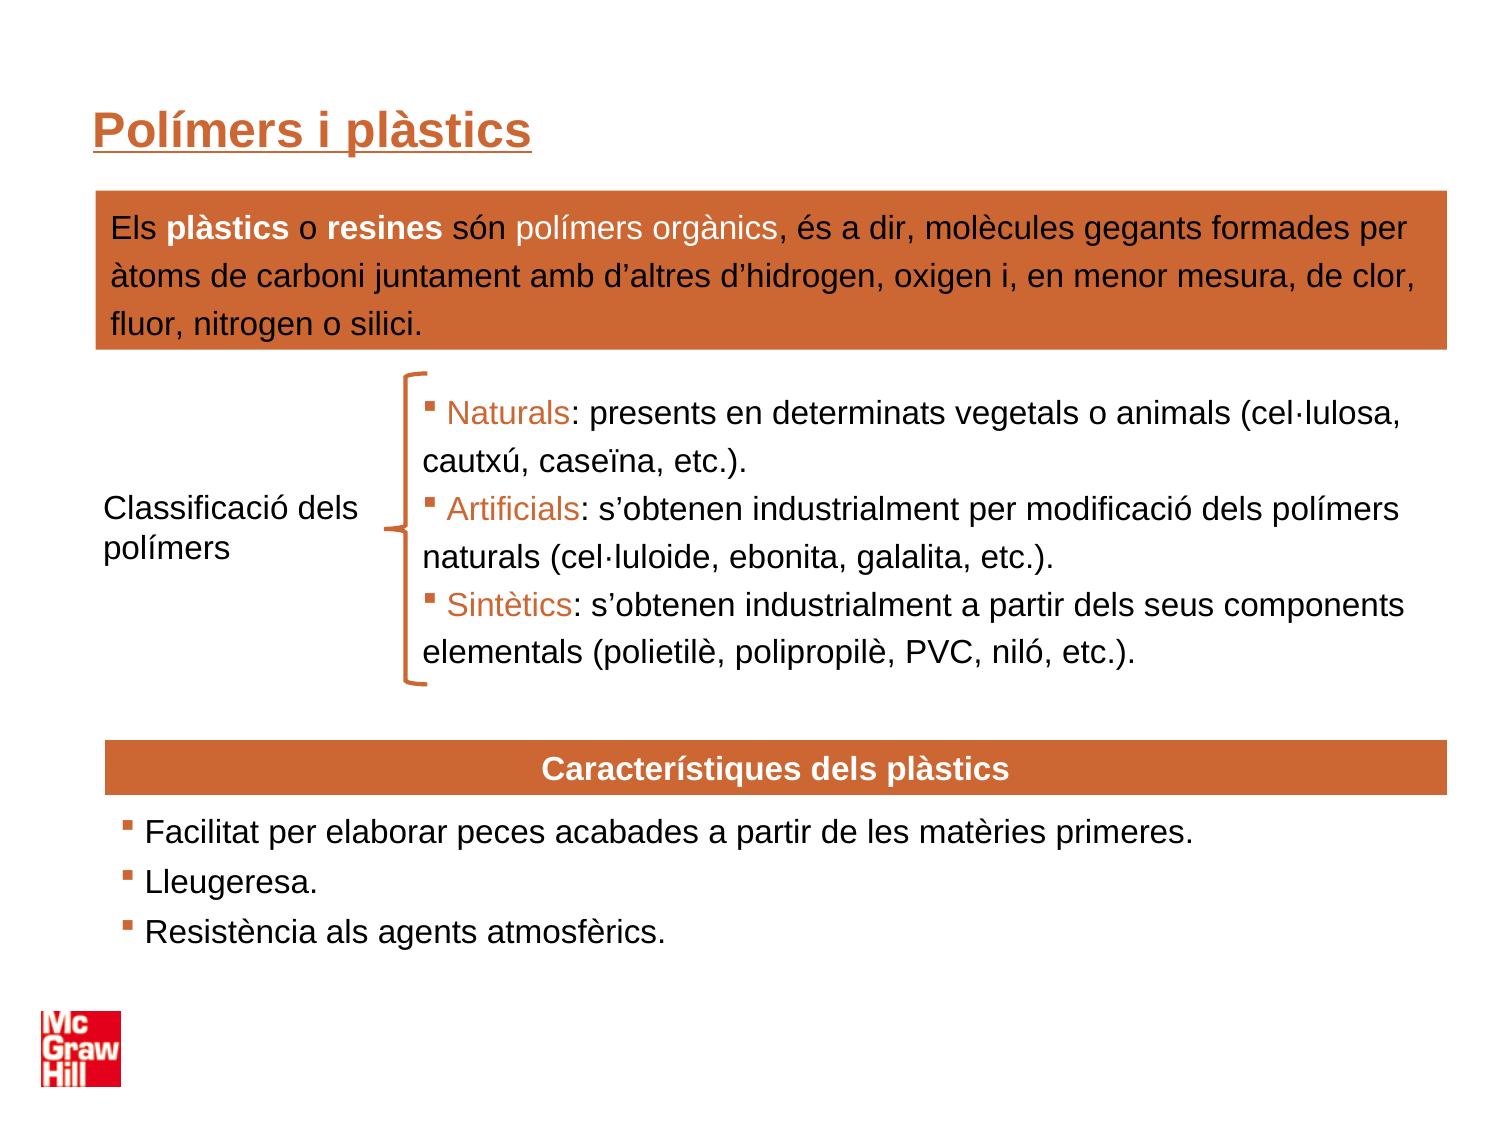

Polímers i plàstics
Els plàstics o resines són polímers orgànics, és a dir, molècules gegants formades per àtoms de carboni juntament amb d’altres d’hidrogen, oxigen i, en menor mesura, de clor, fluor, nitrogen o silici.
 Naturals: presents en determinats vegetals o animals (cel·lulosa, cautxú, caseïna, etc.).
 Artificials: s’obtenen industrialment per modificació dels polímers naturals (cel·luloide, ebonita, galalita, etc.).
 Sintètics: s’obtenen industrialment a partir dels seus components elementals (polietilè, polipropilè, PVC, niló, etc.).
Classificació dels polímers
| Característiques dels plàstics |
| --- |
| Facilitat per elaborar peces acabades a partir de les matèries primeres. Lleugeresa. Resistència als agents atmosfèrics. |